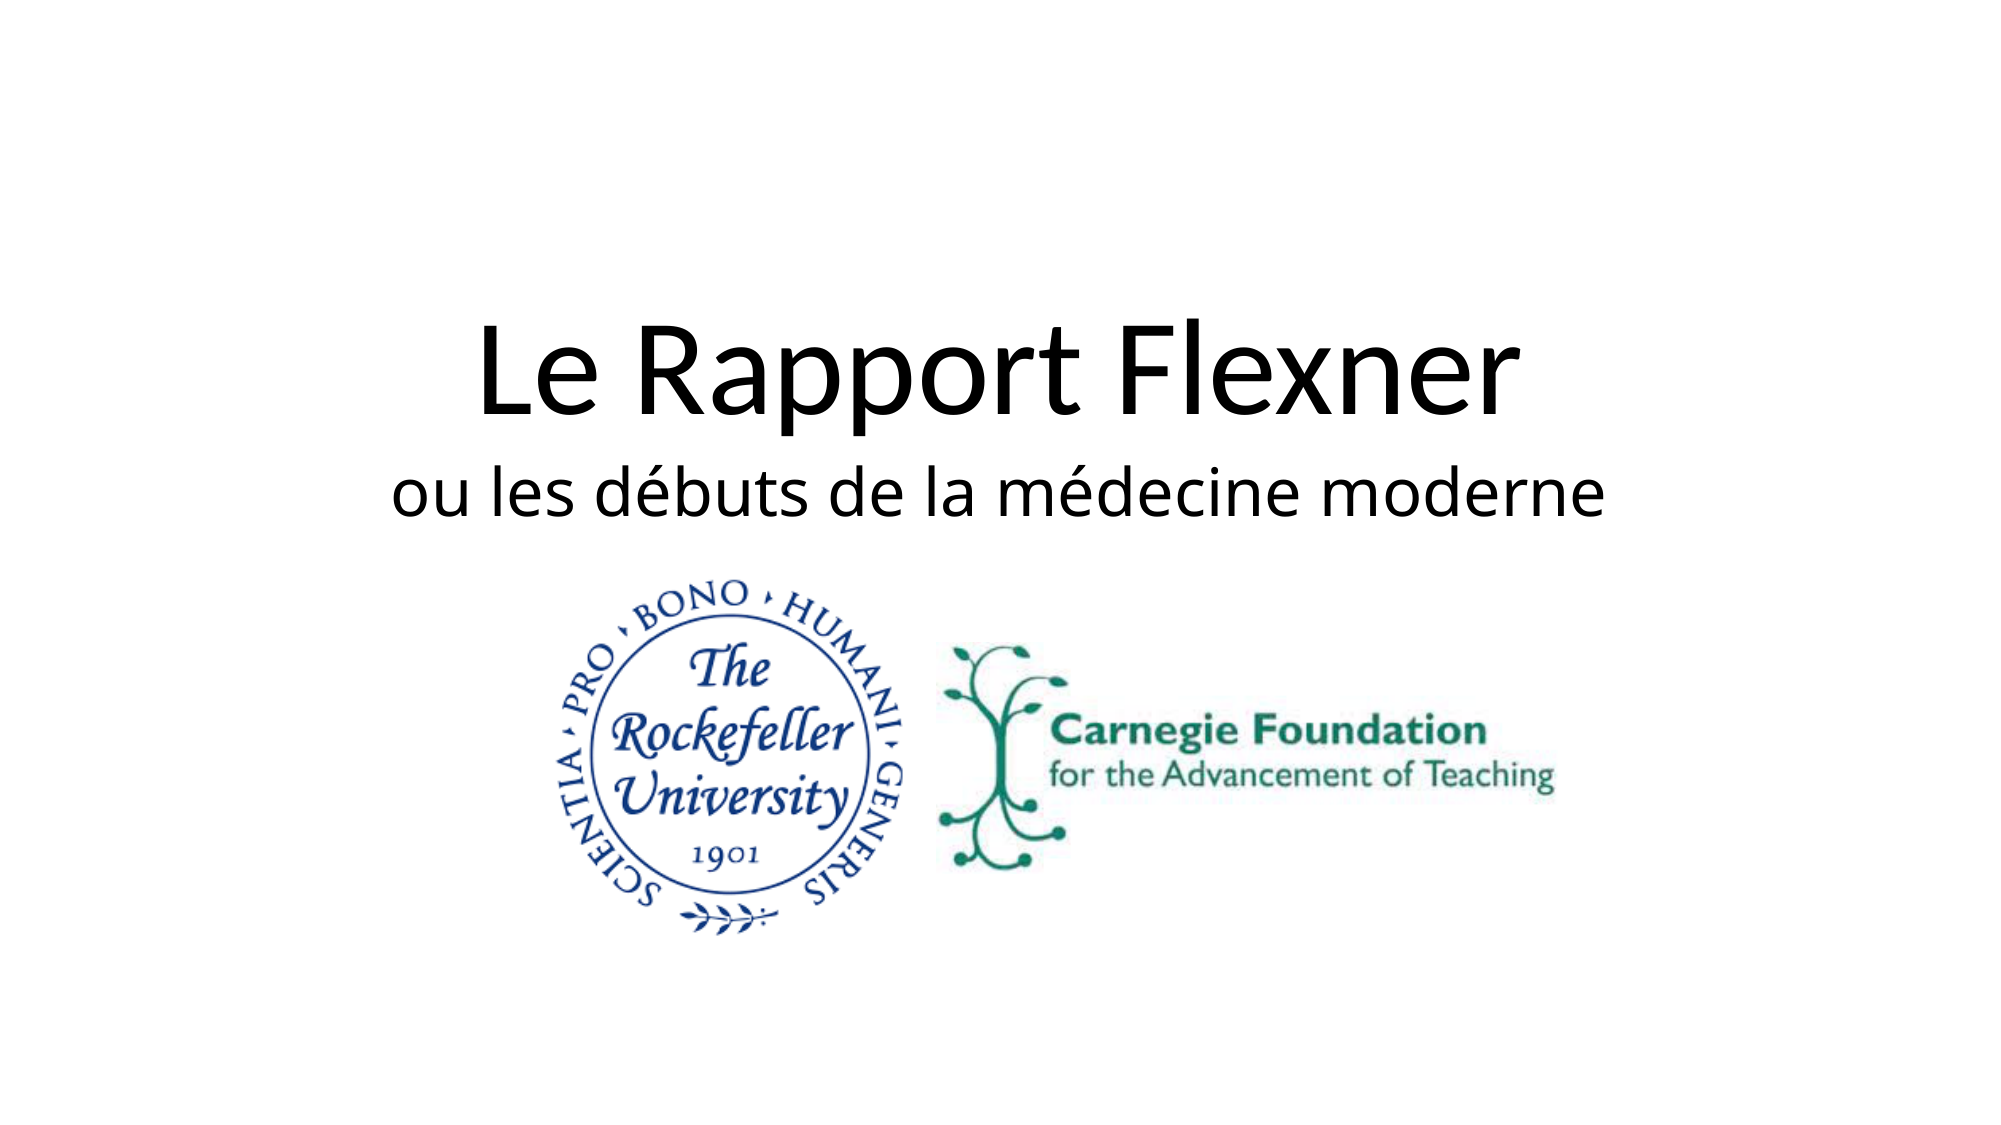

# Le Rapport Flexner
ou les débuts de la médecine moderne